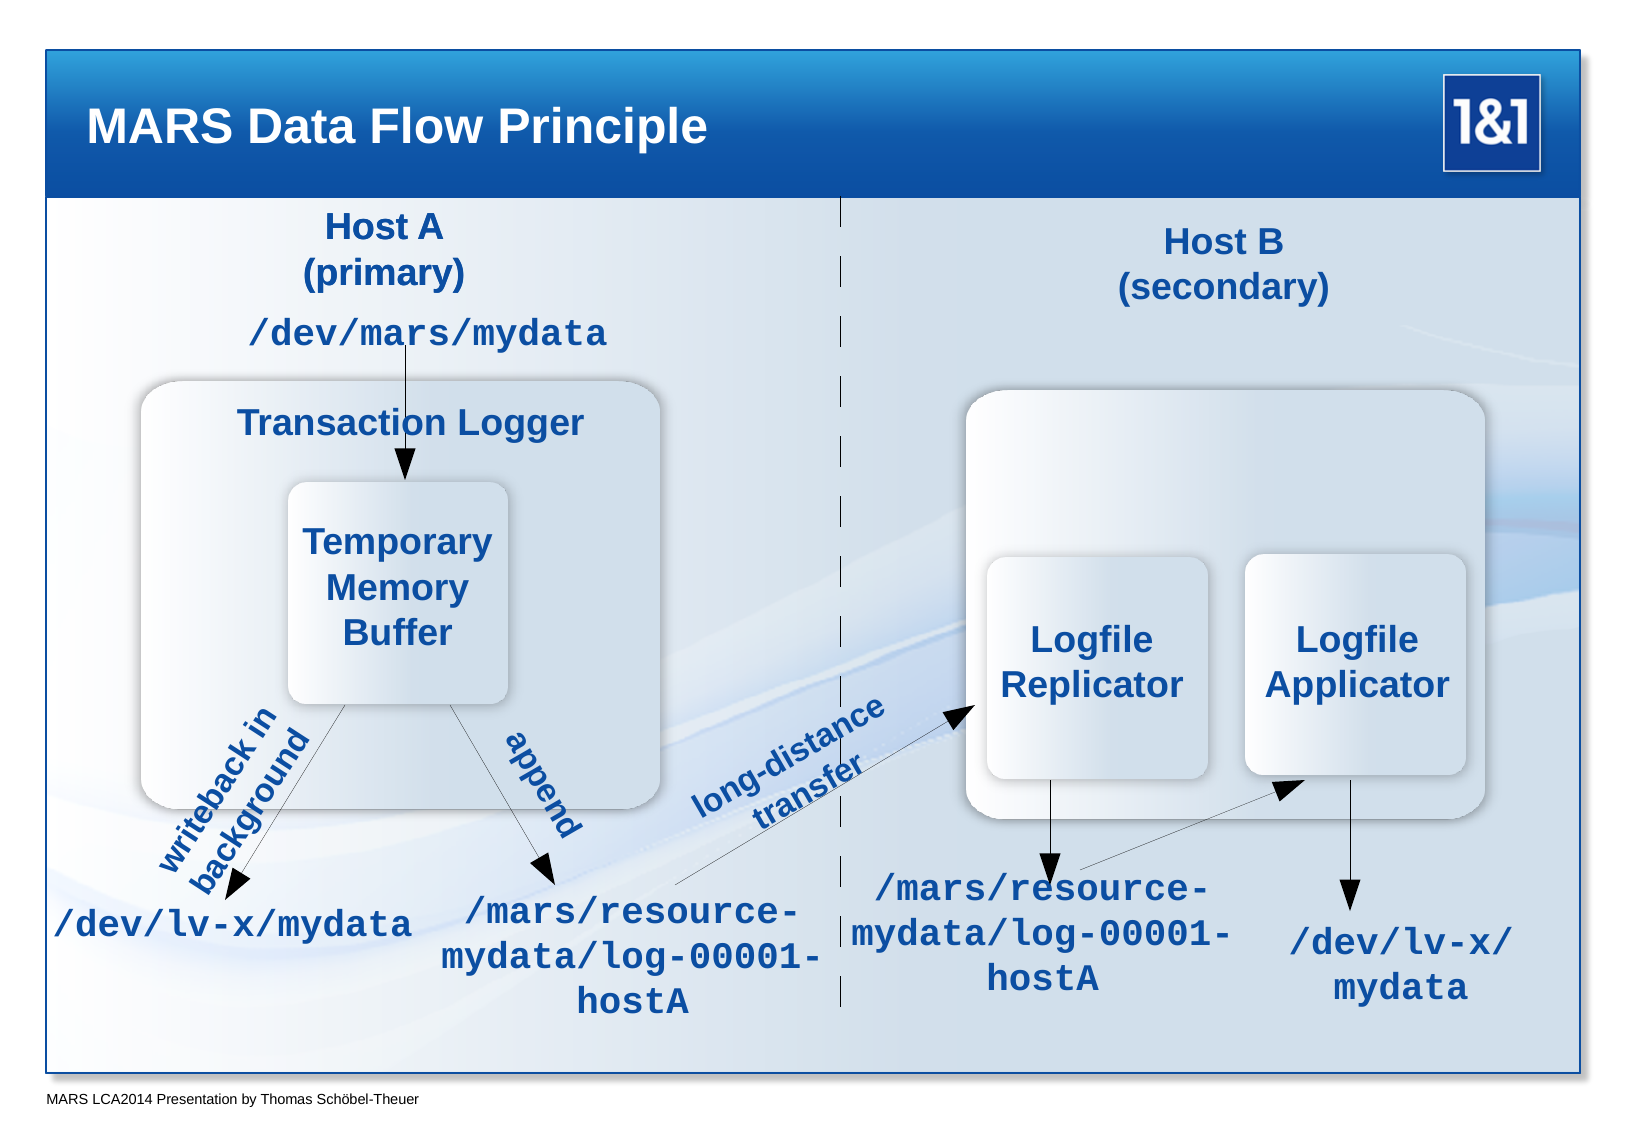

# MARS Data Flow Principle
Host A (primary)
Host A (primary)
Host B (secondary)
/dev/mars/mydata
Transaction Logger
Temporary
Memory Buffer
Logfile Replicator
Logfile Applicator
long-distance transfer
append
writeback in background
/mars/resource-mydata/log-00001-hostA
/dev/lv-x/mydata
/mars/resource-mydata/log-00001-hostA
/dev/lv-x/mydata
MARS LCA2014 Presentation by Thomas Schöbel-Theuer